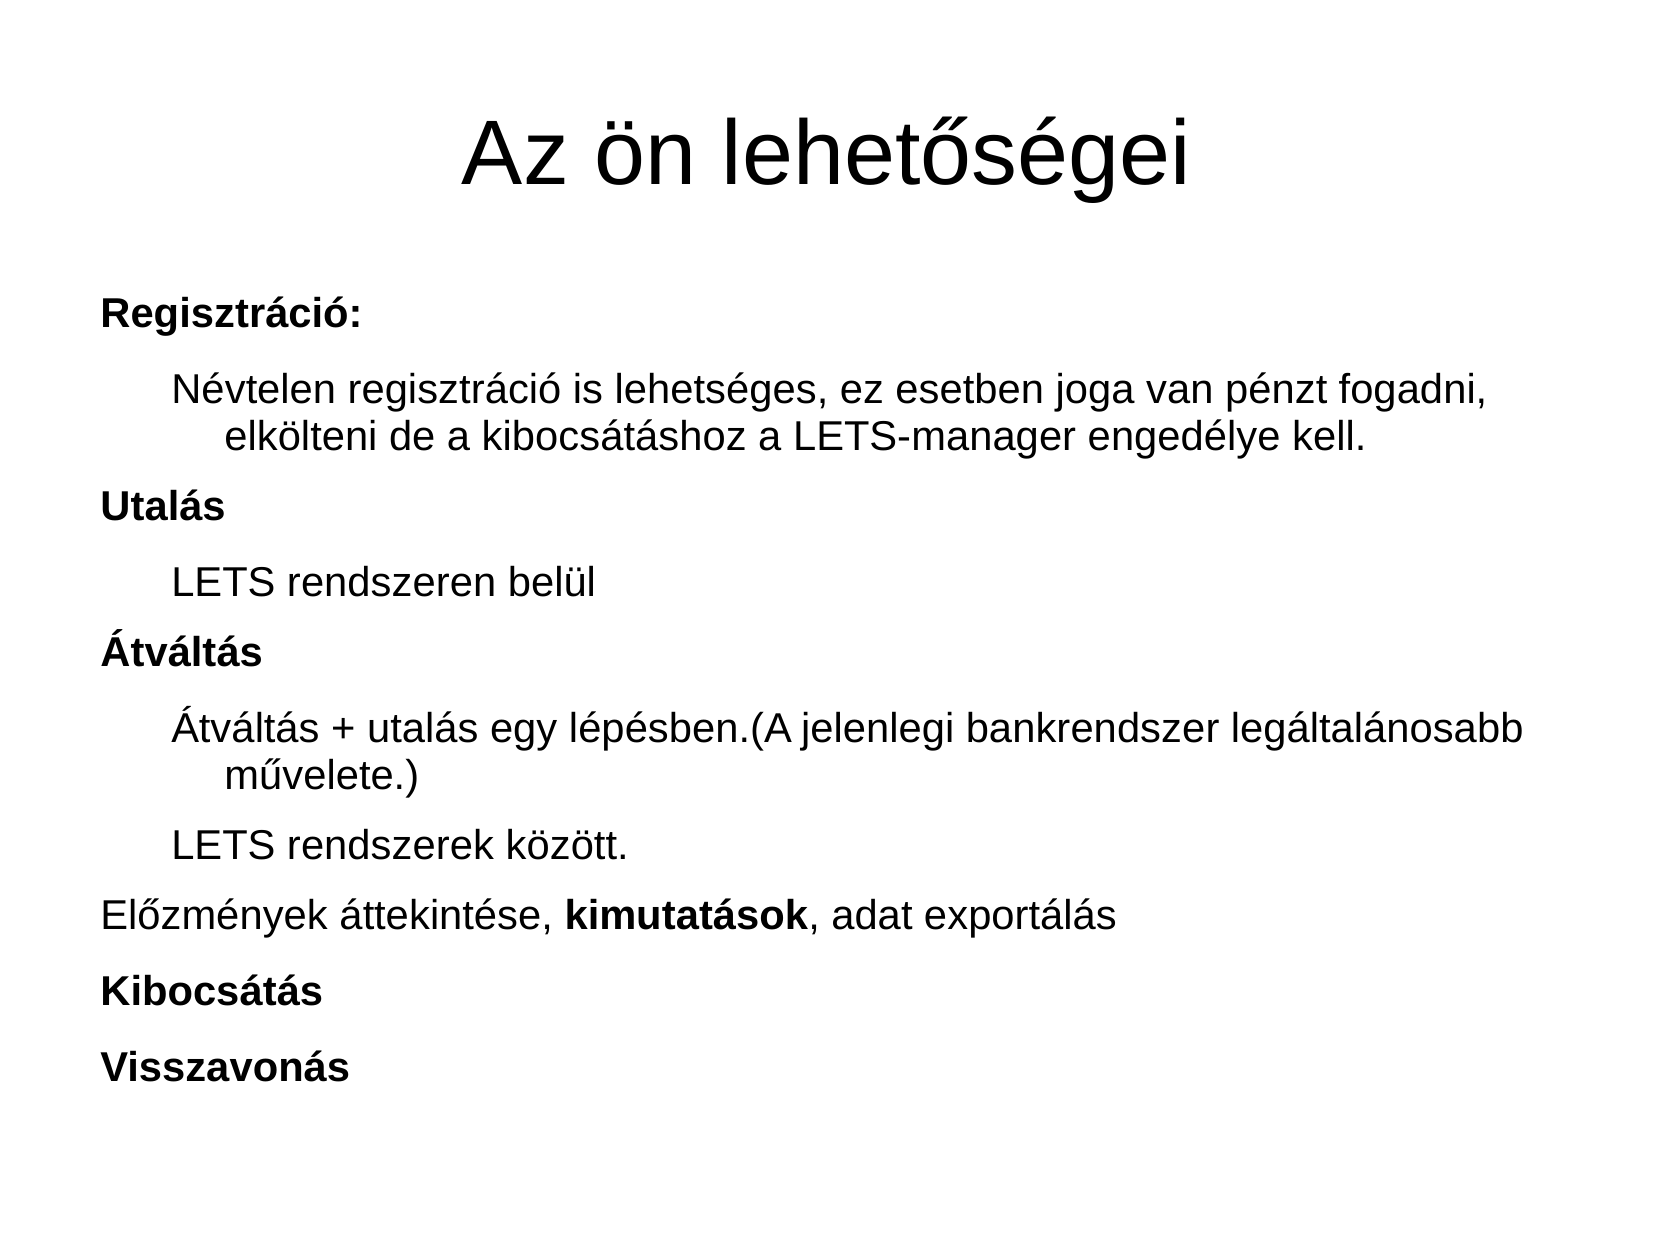

# Az ön lehetőségei
Regisztráció:
Névtelen regisztráció is lehetséges, ez esetben joga van pénzt fogadni, elkölteni de a kibocsátáshoz a LETS-manager engedélye kell.
Utalás
LETS rendszeren belül
Átváltás
Átváltás + utalás egy lépésben.(A jelenlegi bankrendszer legáltalánosabb művelete.)
LETS rendszerek között.
Előzmények áttekintése, kimutatások, adat exportálás
Kibocsátás
Visszavonás